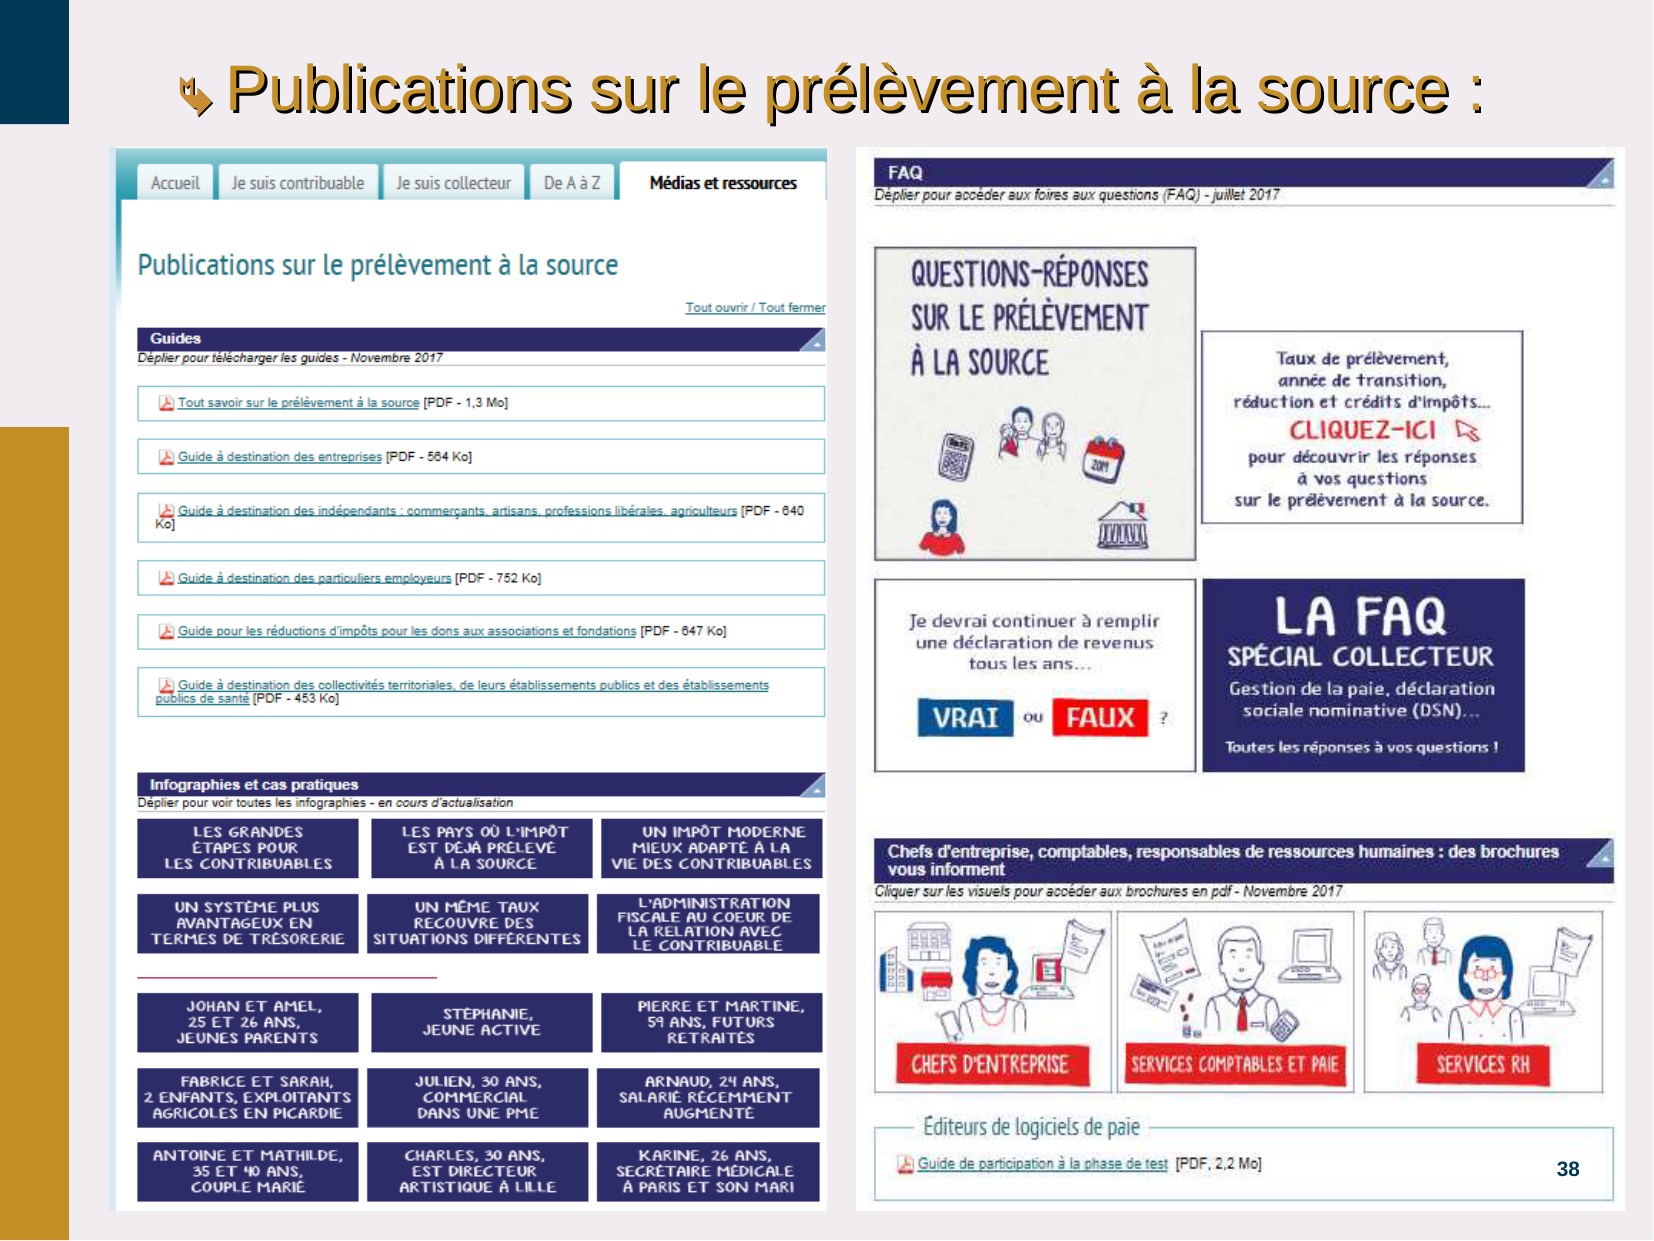

#  Publications sur le prélèvement à la source :